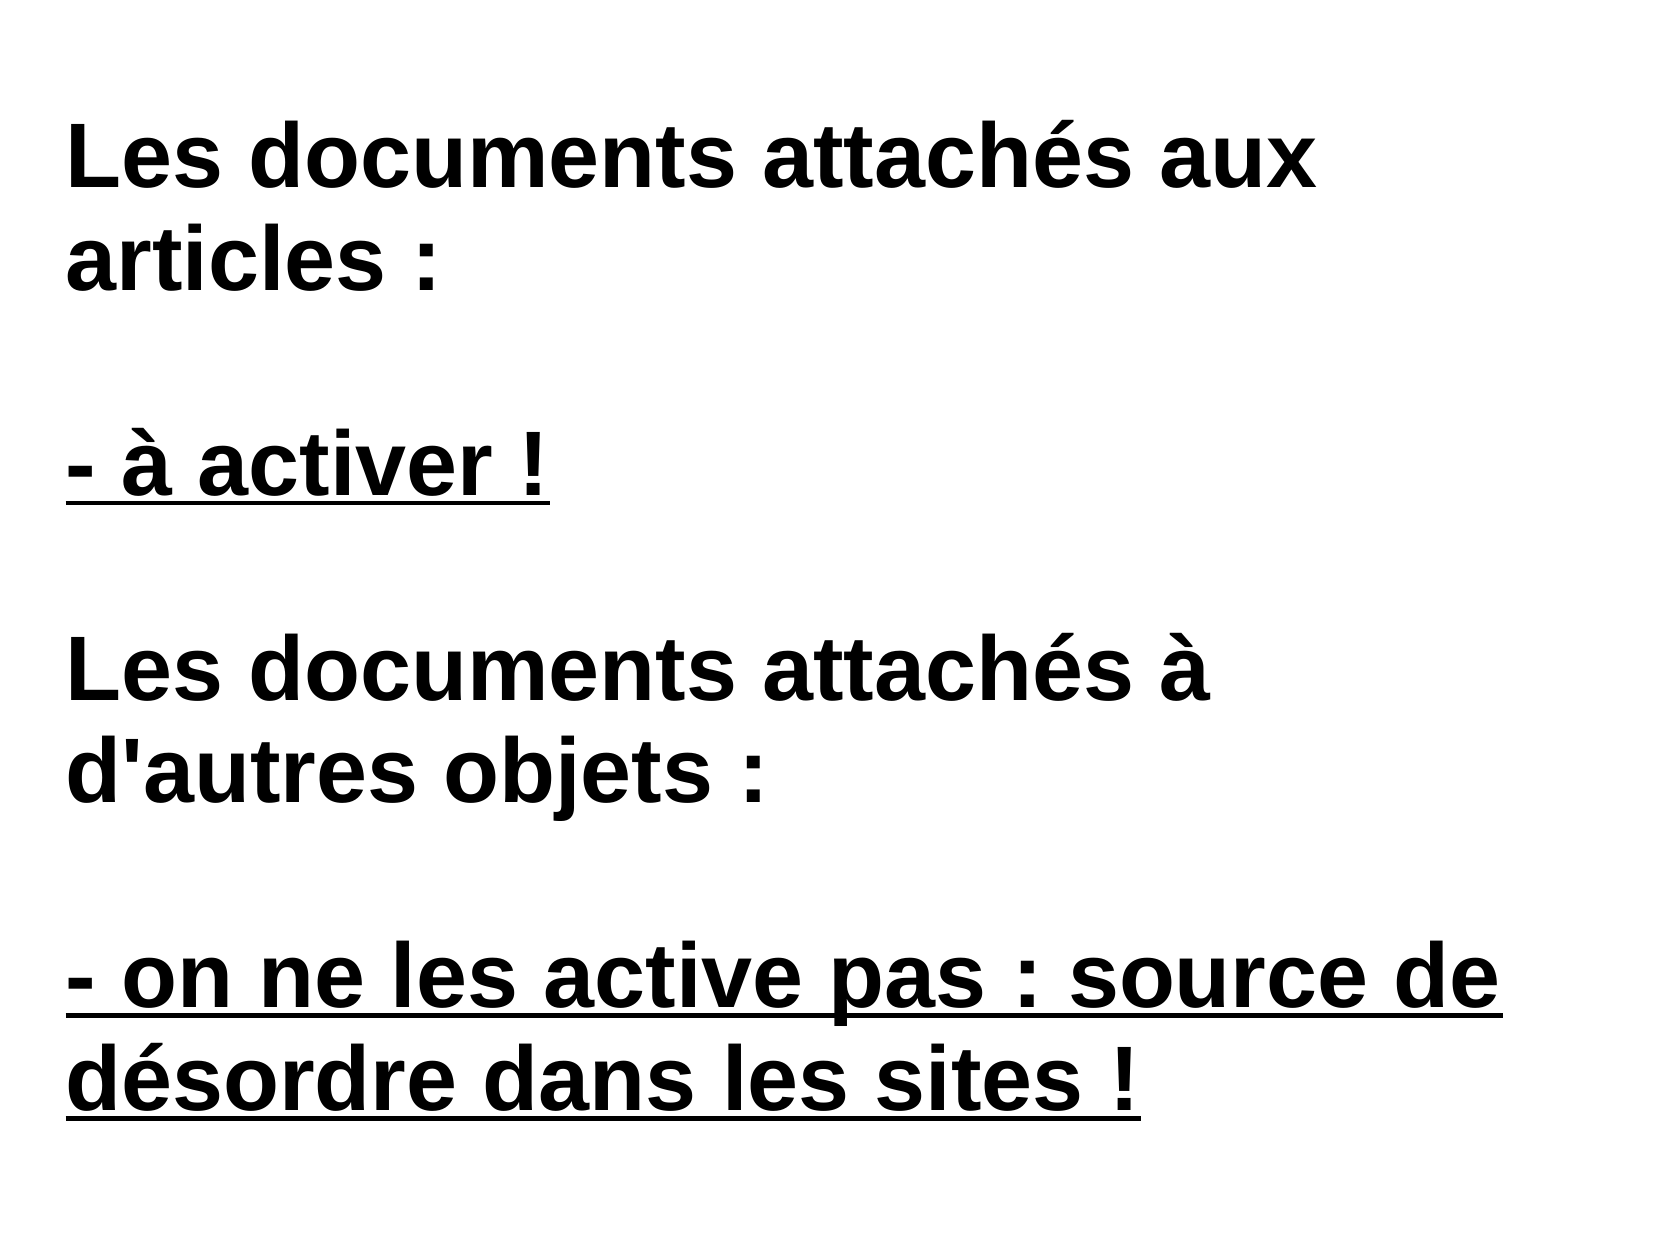

Les documents attachés aux articles :
- à activer !
Les documents attachés à d'autres objets :
- on ne les active pas : source de désordre dans les sites !